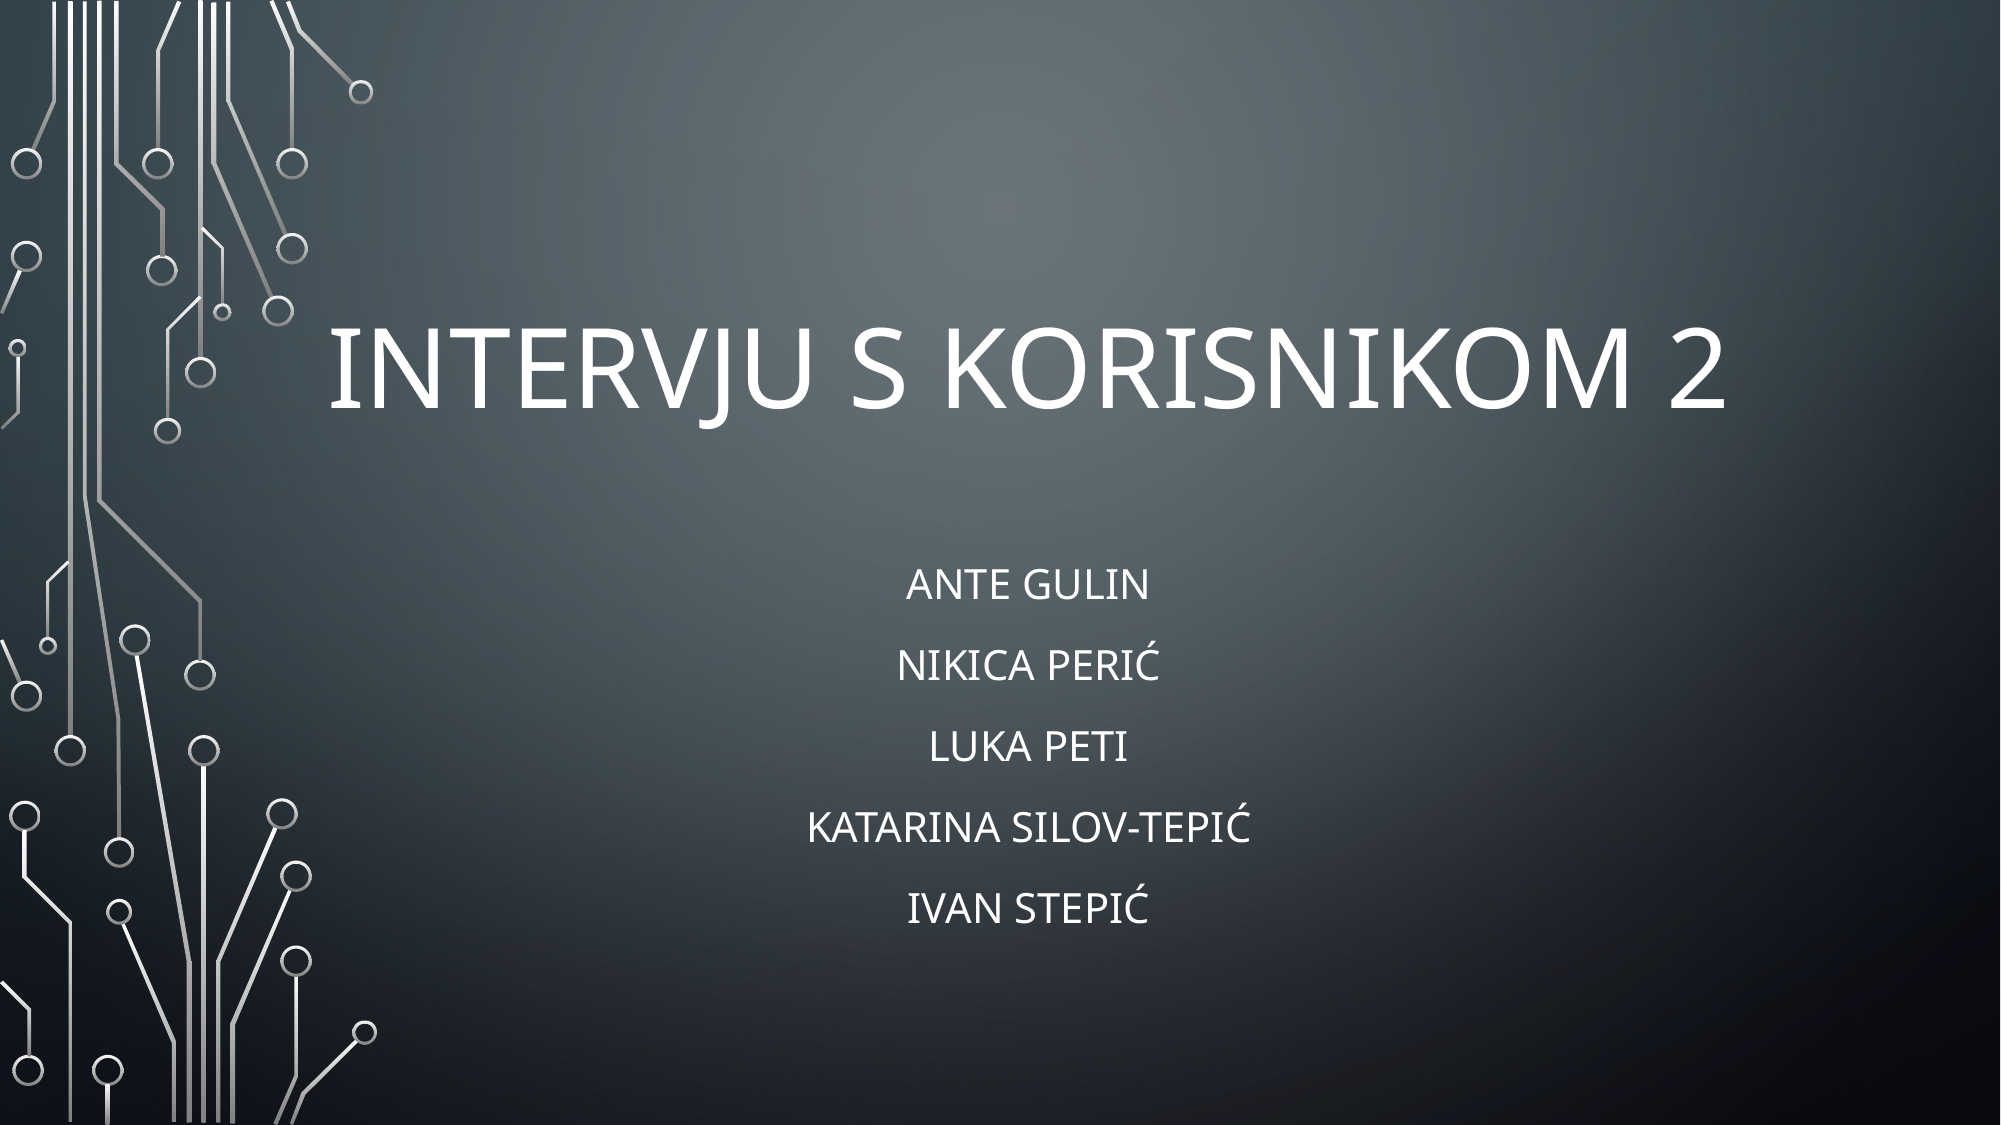

# Intervju s korisnikom 2
Ante Gulin
Nikica Perić
Luka Peti
Katarina Silov-Tepić
Ivan Stepić